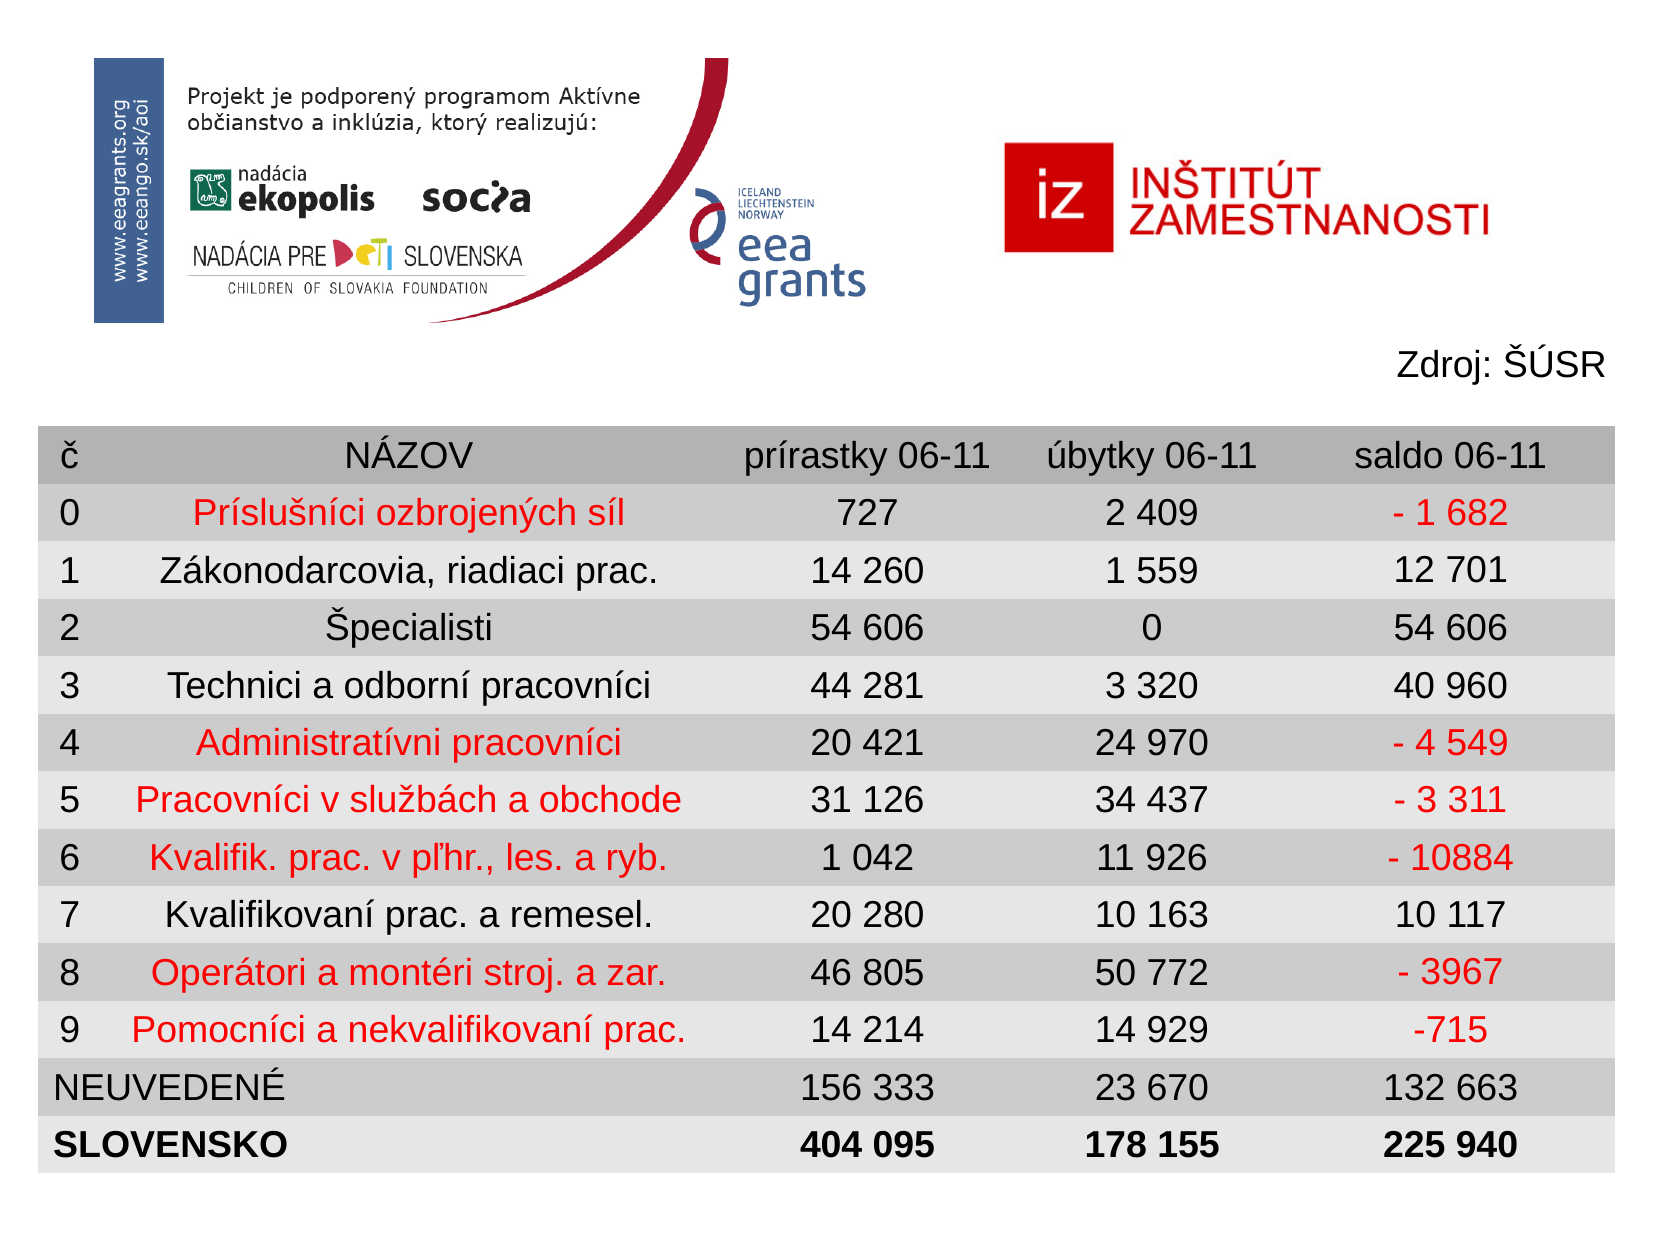

Zdroj: ŠÚSR
| č | NÁZOV | prírastky 06-11 | úbytky 06-11 | saldo 06-11 |
| --- | --- | --- | --- | --- |
| 0 | Príslušníci ozbrojených síl | 727 | 2 409 | - 1 682 |
| 1 | Zákonodarcovia, riadiaci prac. | 14 260 | 1 559 | 12 701 |
| 2 | Špecialisti | 54 606 | 0 | 54 606 |
| 3 | Technici a odborní pracovníci | 44 281 | 3 320 | 40 960 |
| 4 | Administratívni pracovníci | 20 421 | 24 970 | - 4 549 |
| 5 | Pracovníci v službách a obchode | 31 126 | 34 437 | - 3 311 |
| 6 | Kvalifik. prac. v pľhr., les. a ryb. | 1 042 | 11 926 | - 10884 |
| 7 | Kvalifikovaní prac. a remesel. | 20 280 | 10 163 | 10 117 |
| 8 | Operátori a montéri stroj. a zar. | 46 805 | 50 772 | - 3967 |
| 9 | Pomocníci a nekvalifikovaní prac. | 14 214 | 14 929 | -715 |
| NEUVEDENÉ | | 156 333 | 23 670 | 132 663 |
| SLOVENSKO | | 404 095 | 178 155 | 225 940 |
#